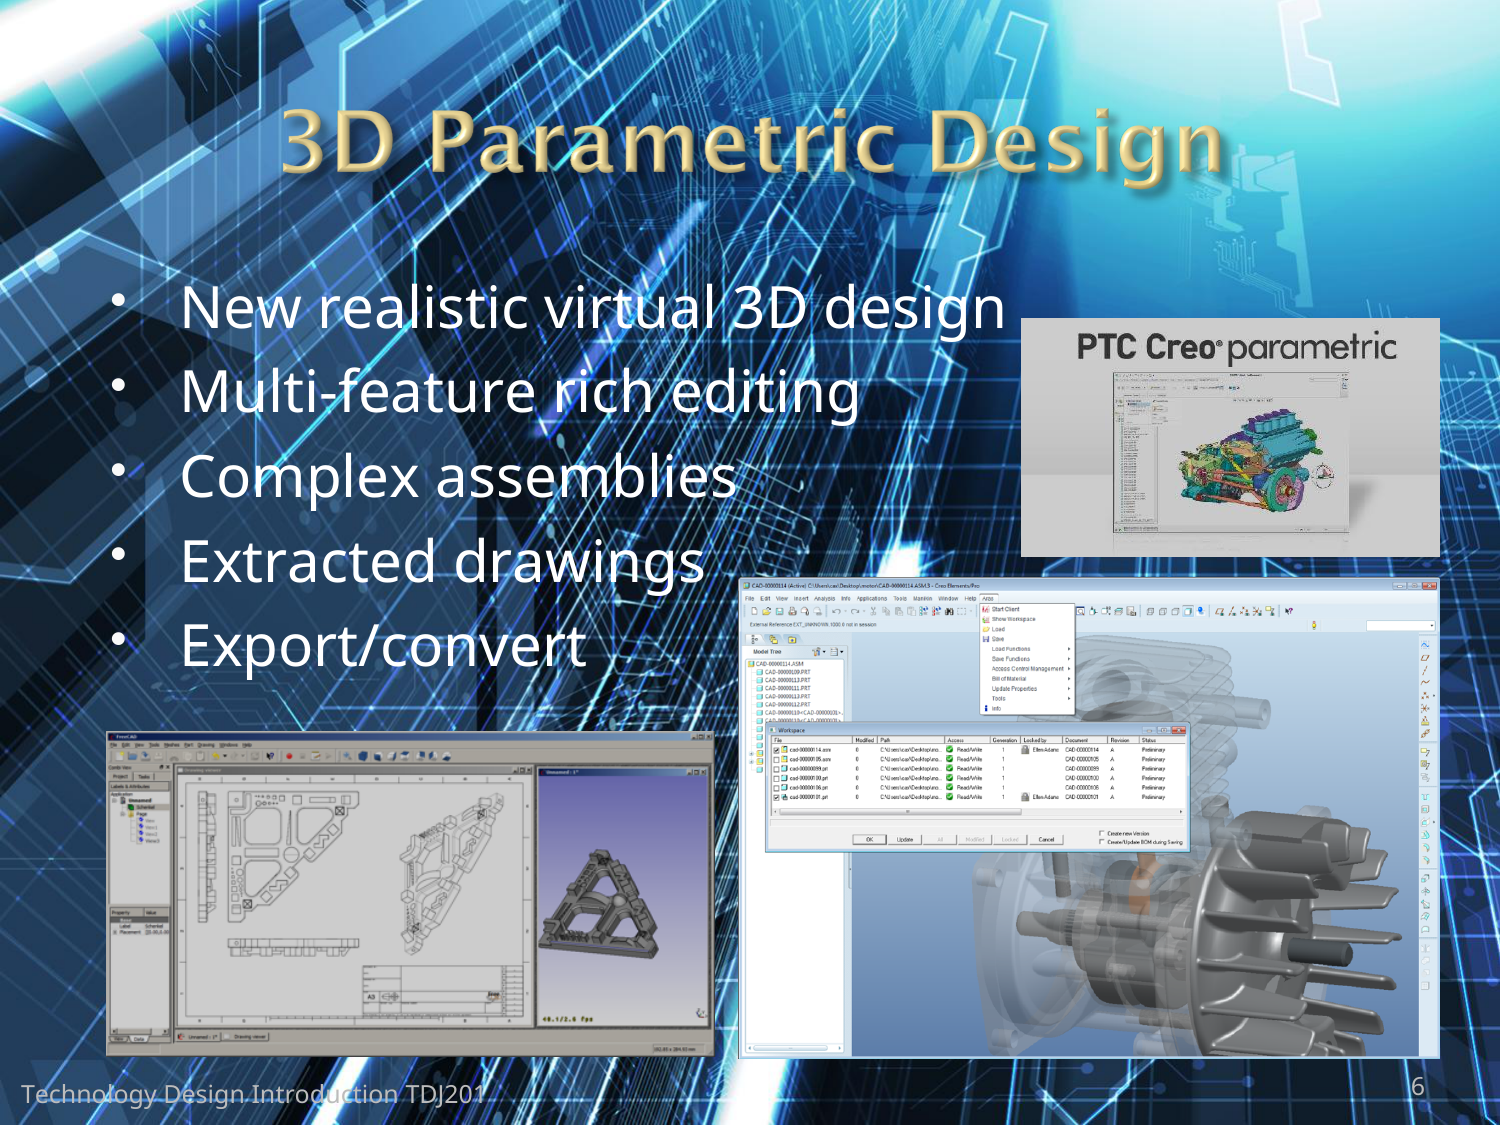

# New realistic virtual 3D design
Multi-feature rich editing
Complex assemblies
Extracted drawings
Export/convert
Technology Design Introduction TDJ201